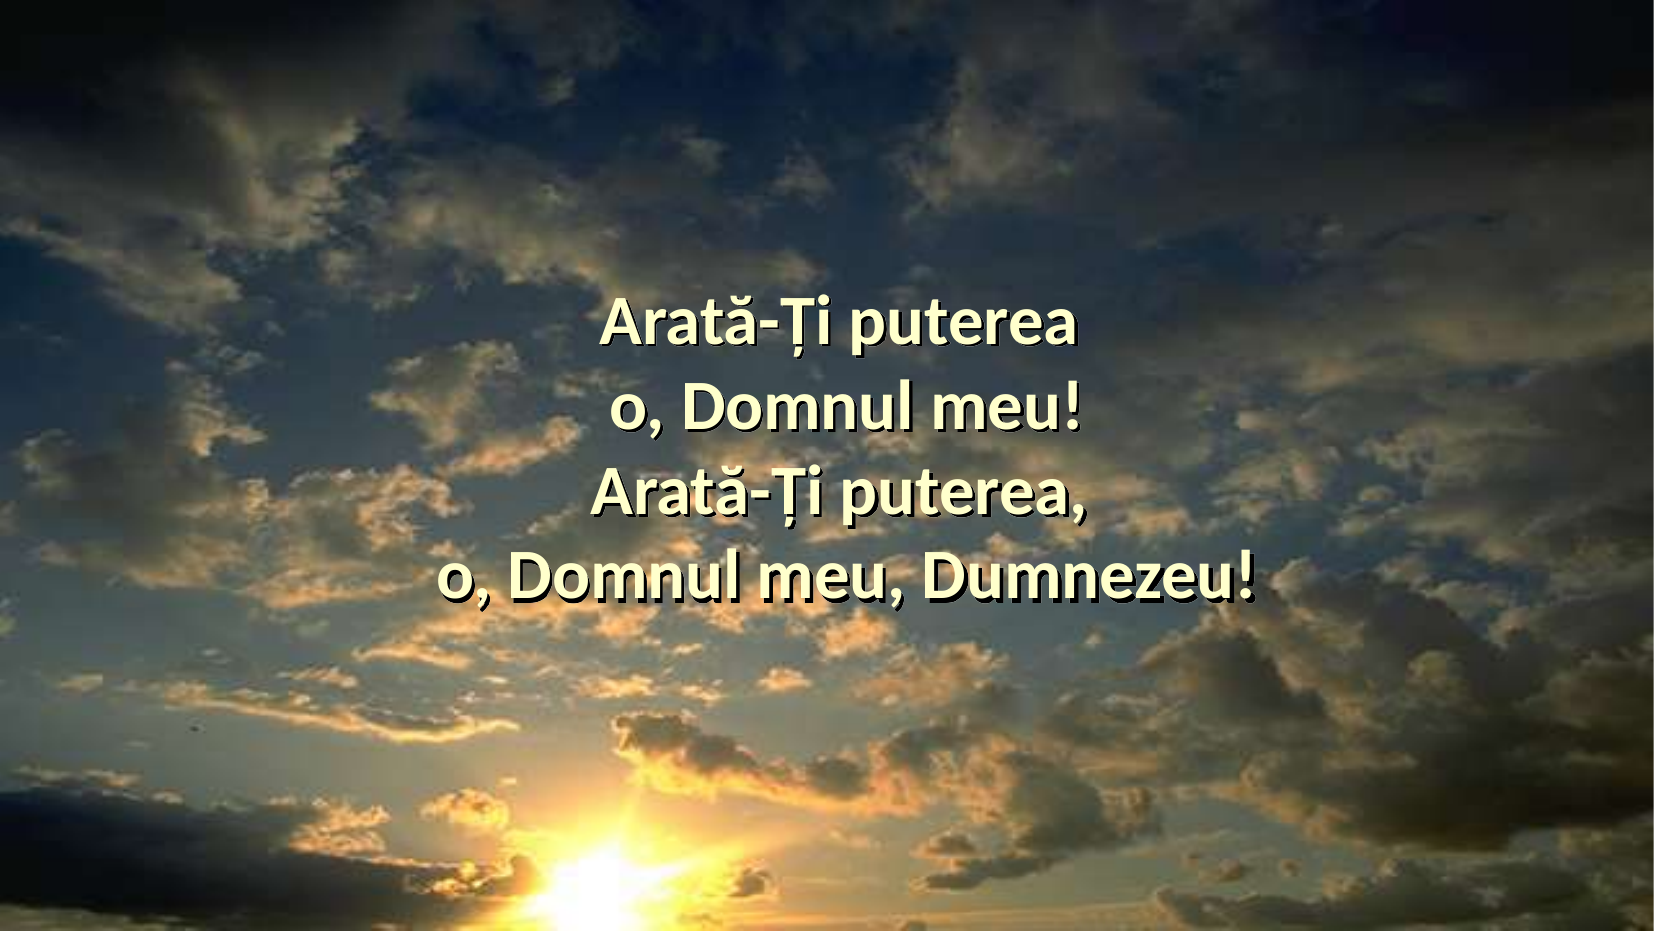

Arată-Ţi puterea
o, Domnul meu!
Arată-Ţi puterea,
o, Domnul meu, Dumnezeu!